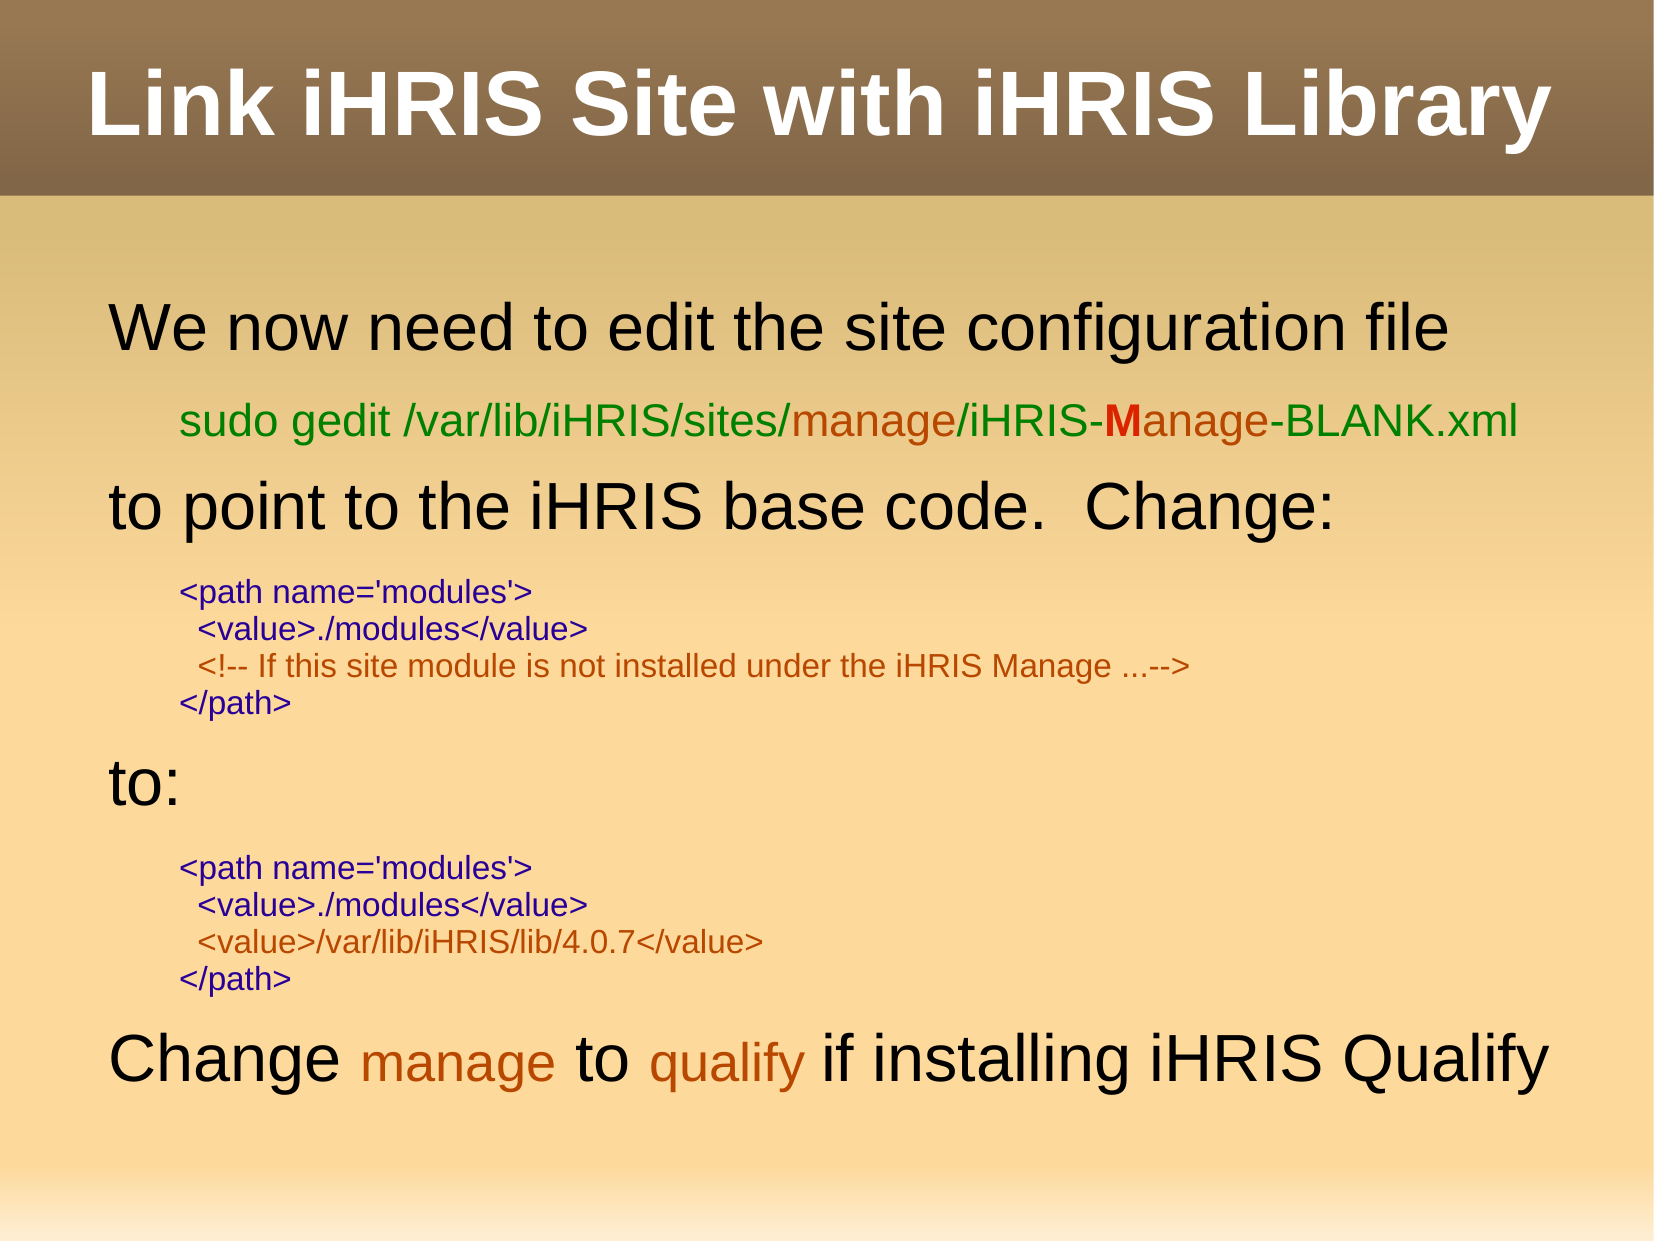

# Link iHRIS Site with iHRIS Library
We now need to edit the site configuration file
sudo gedit /var/lib/iHRIS/sites/manage/iHRIS-Manage-BLANK.xml
to point to the iHRIS base code. Change:
<path name='modules'>
 <value>./modules</value>
 <!-- If this site module is not installed under the iHRIS Manage ...-->
</path>
to:
<path name='modules'>
 <value>./modules</value>
 <value>/var/lib/iHRIS/lib/4.0.7</value>
</path>
Change manage to qualify if installing iHRIS Qualify